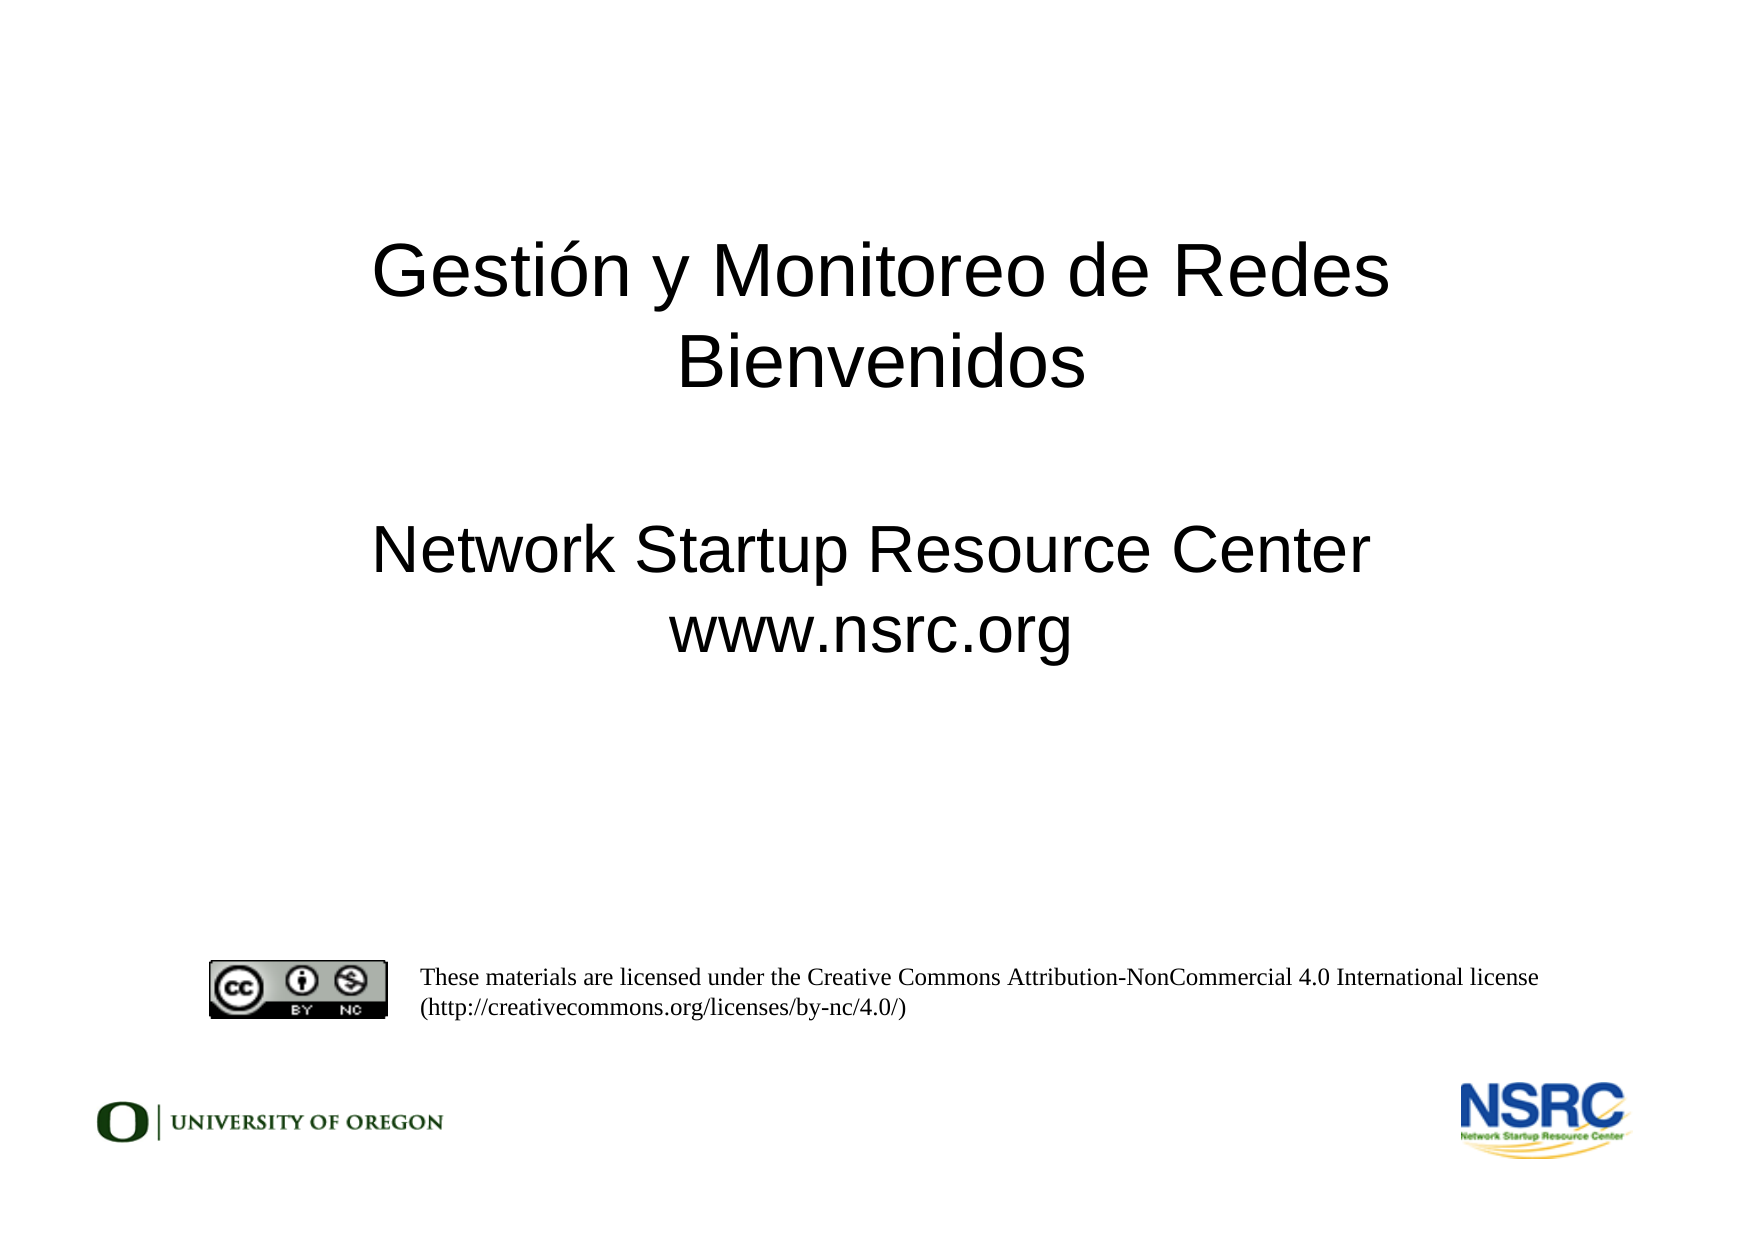

# Gestión y Monitoreo de Redes Bienvenidos
Network Startup Resource Center
www.nsrc.org
These materials are licensed under the Creative Commons Attribution-NonCommercial 4.0 International license
(http://creativecommons.org/licenses/by-nc/4.0/)